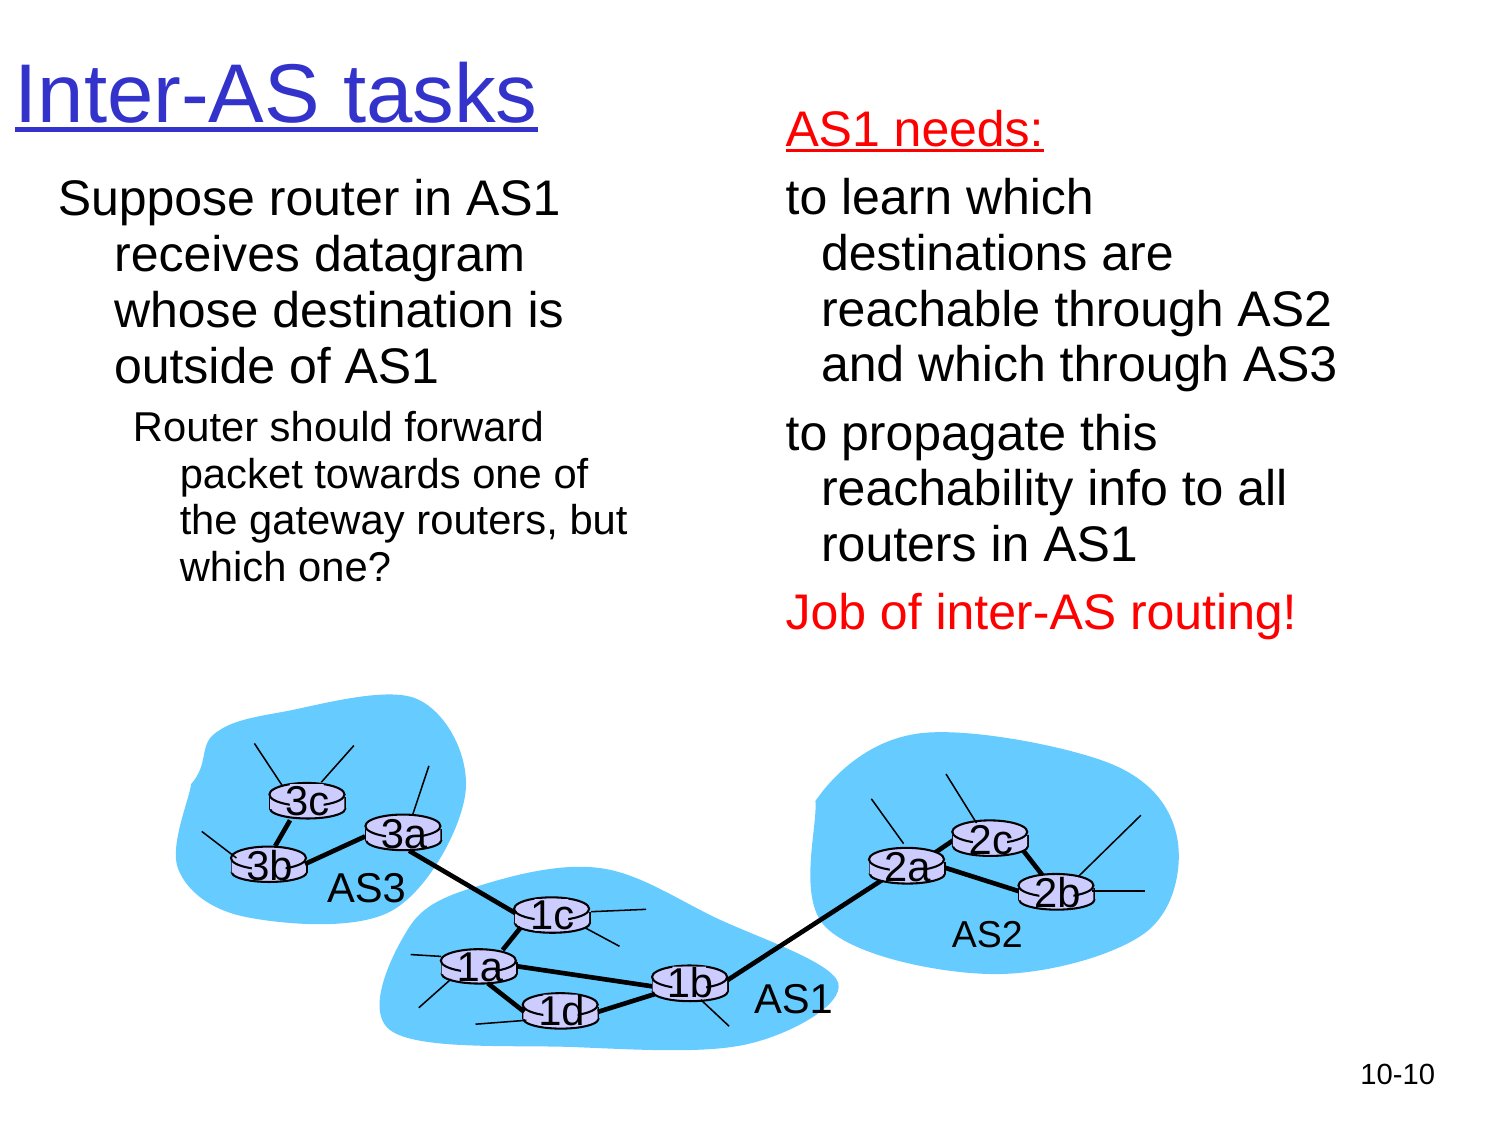

# Inter-AS tasks
AS1 needs:
to learn which destinations are reachable through AS2 and which through AS3
to propagate this reachability info to all routers in AS1
Job of inter-AS routing!
Suppose router in AS1 receives datagram whose destination is outside of AS1
Router should forward packet towards one of the gateway routers, but which one?
3c
3a
2c
3b
2a
AS3
2b
1c
AS2
1a
1b
AS1
1d
10